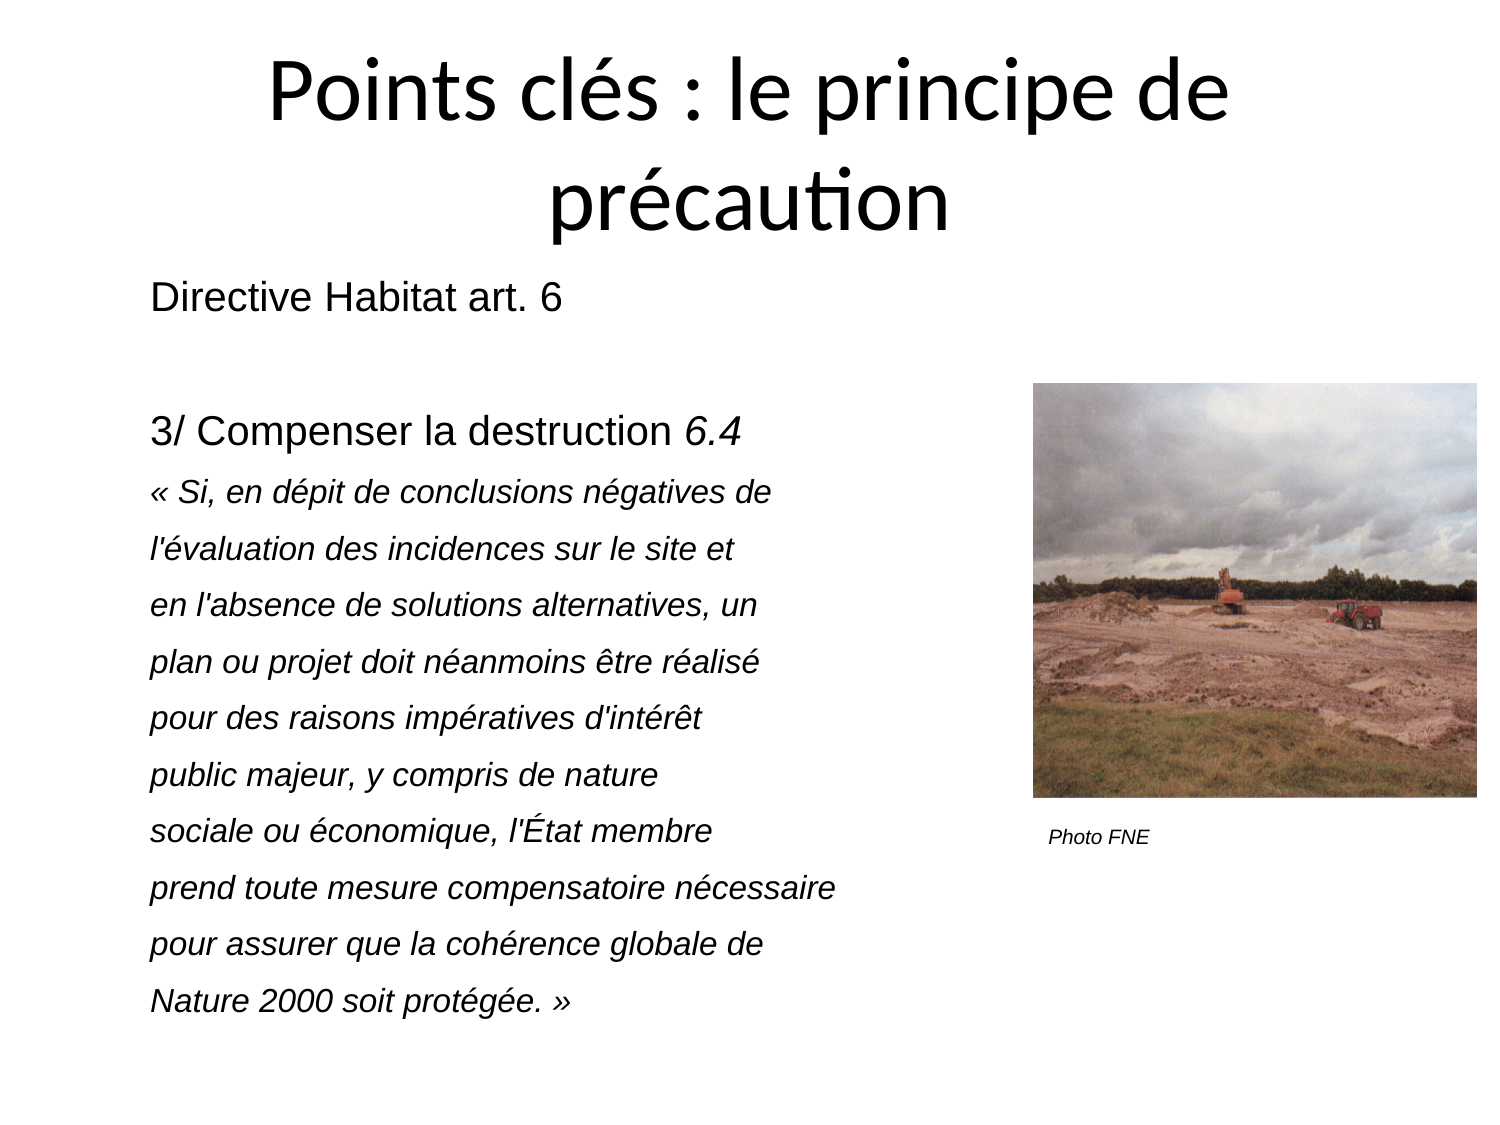

# Points clés : le principe de précaution
Directive Habitat art. 6
3/ Compenser la destruction 6.4
« Si, en dépit de conclusions négatives de
l'évaluation des incidences sur le site et
en l'absence de solutions alternatives, un
plan ou projet doit néanmoins être réalisé
pour des raisons impératives d'intérêt
public majeur, y compris de nature
sociale ou économique, l'État membre
prend toute mesure compensatoire nécessaire
pour assurer que la cohérence globale de
Nature 2000 soit protégée. »
Photo FNE